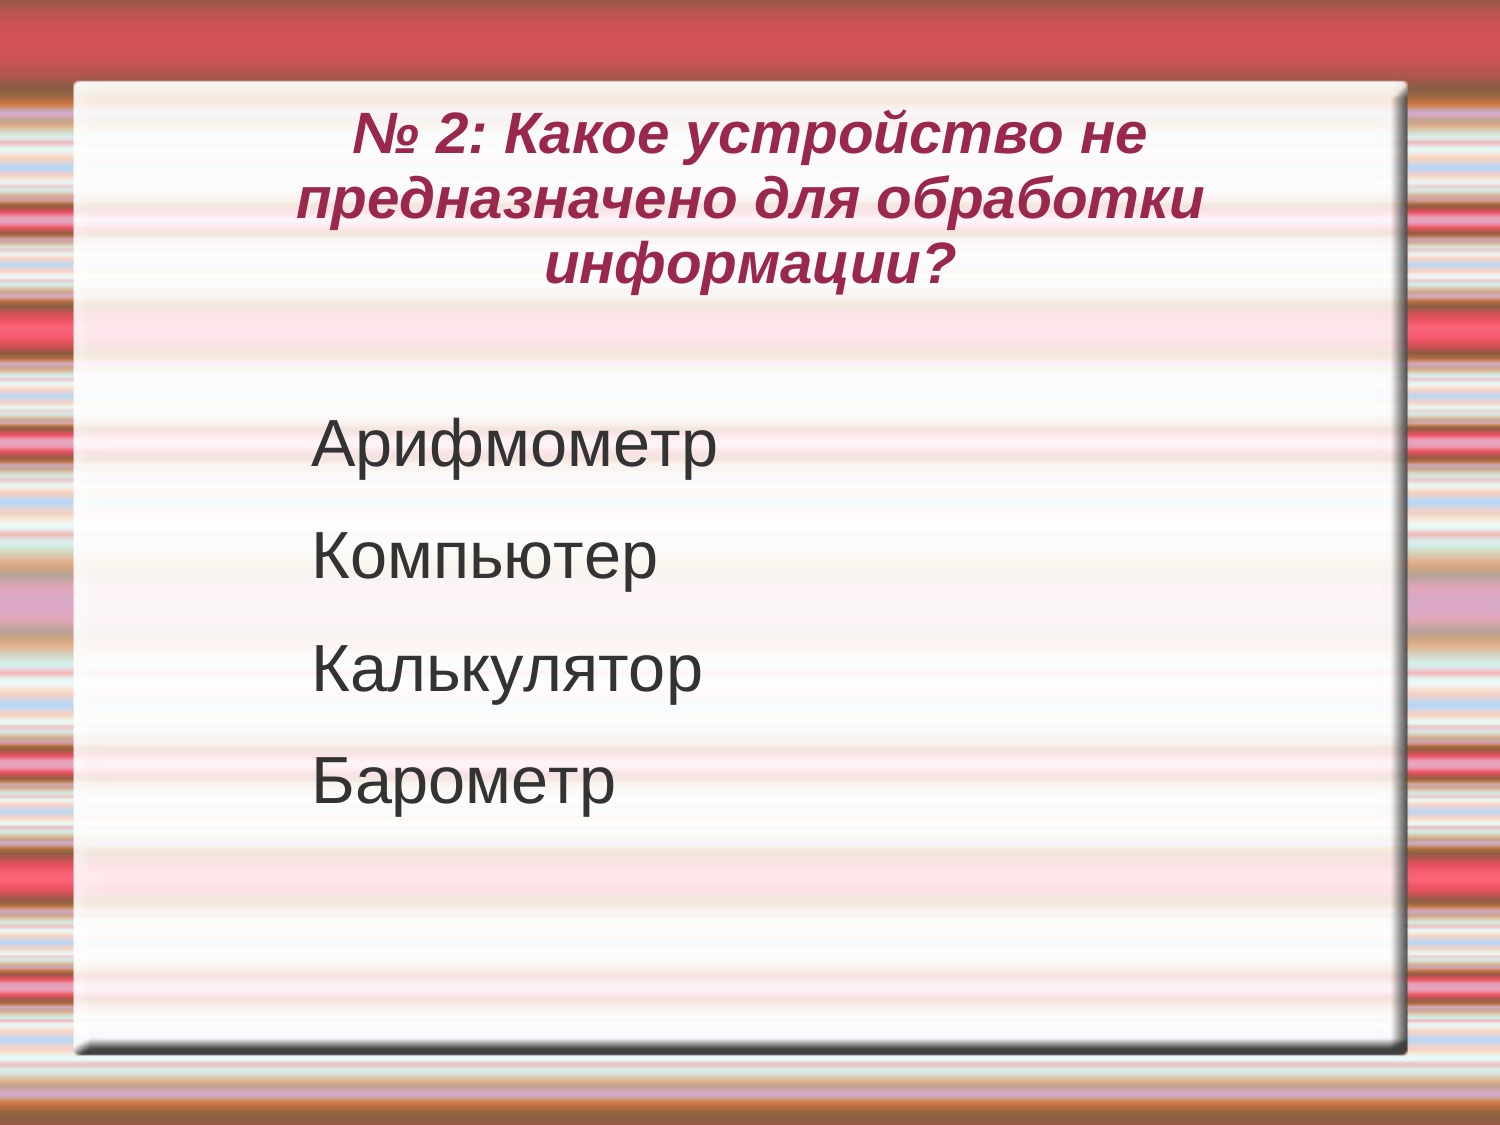

# № 2: Какое устройство не предназначено для обработки информации?
Арифмометр
Компьютер
Калькулятор
Барометр